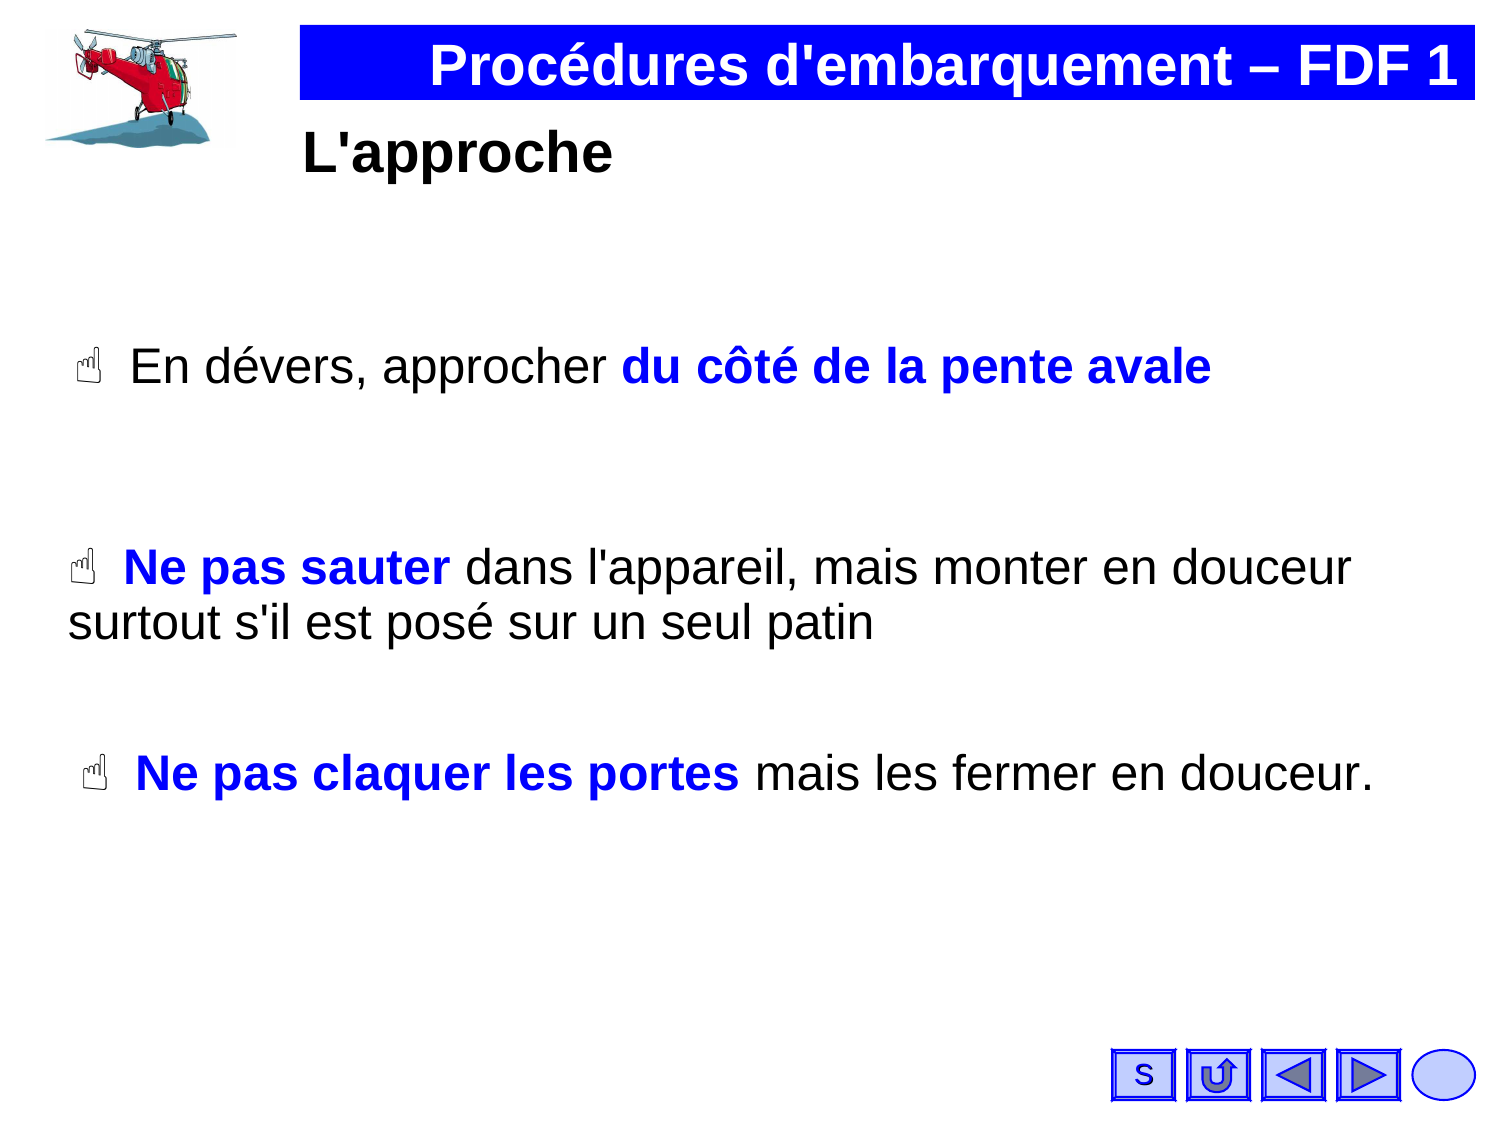

Procédures d'embarquement – FDF 1
L'approche
 En dévers, approcher du côté de la pente avale
 Ne pas sauter dans l'appareil, mais monter en douceur surtout s'il est posé sur un seul patin
 Ne pas claquer les portes mais les fermer en douceur.